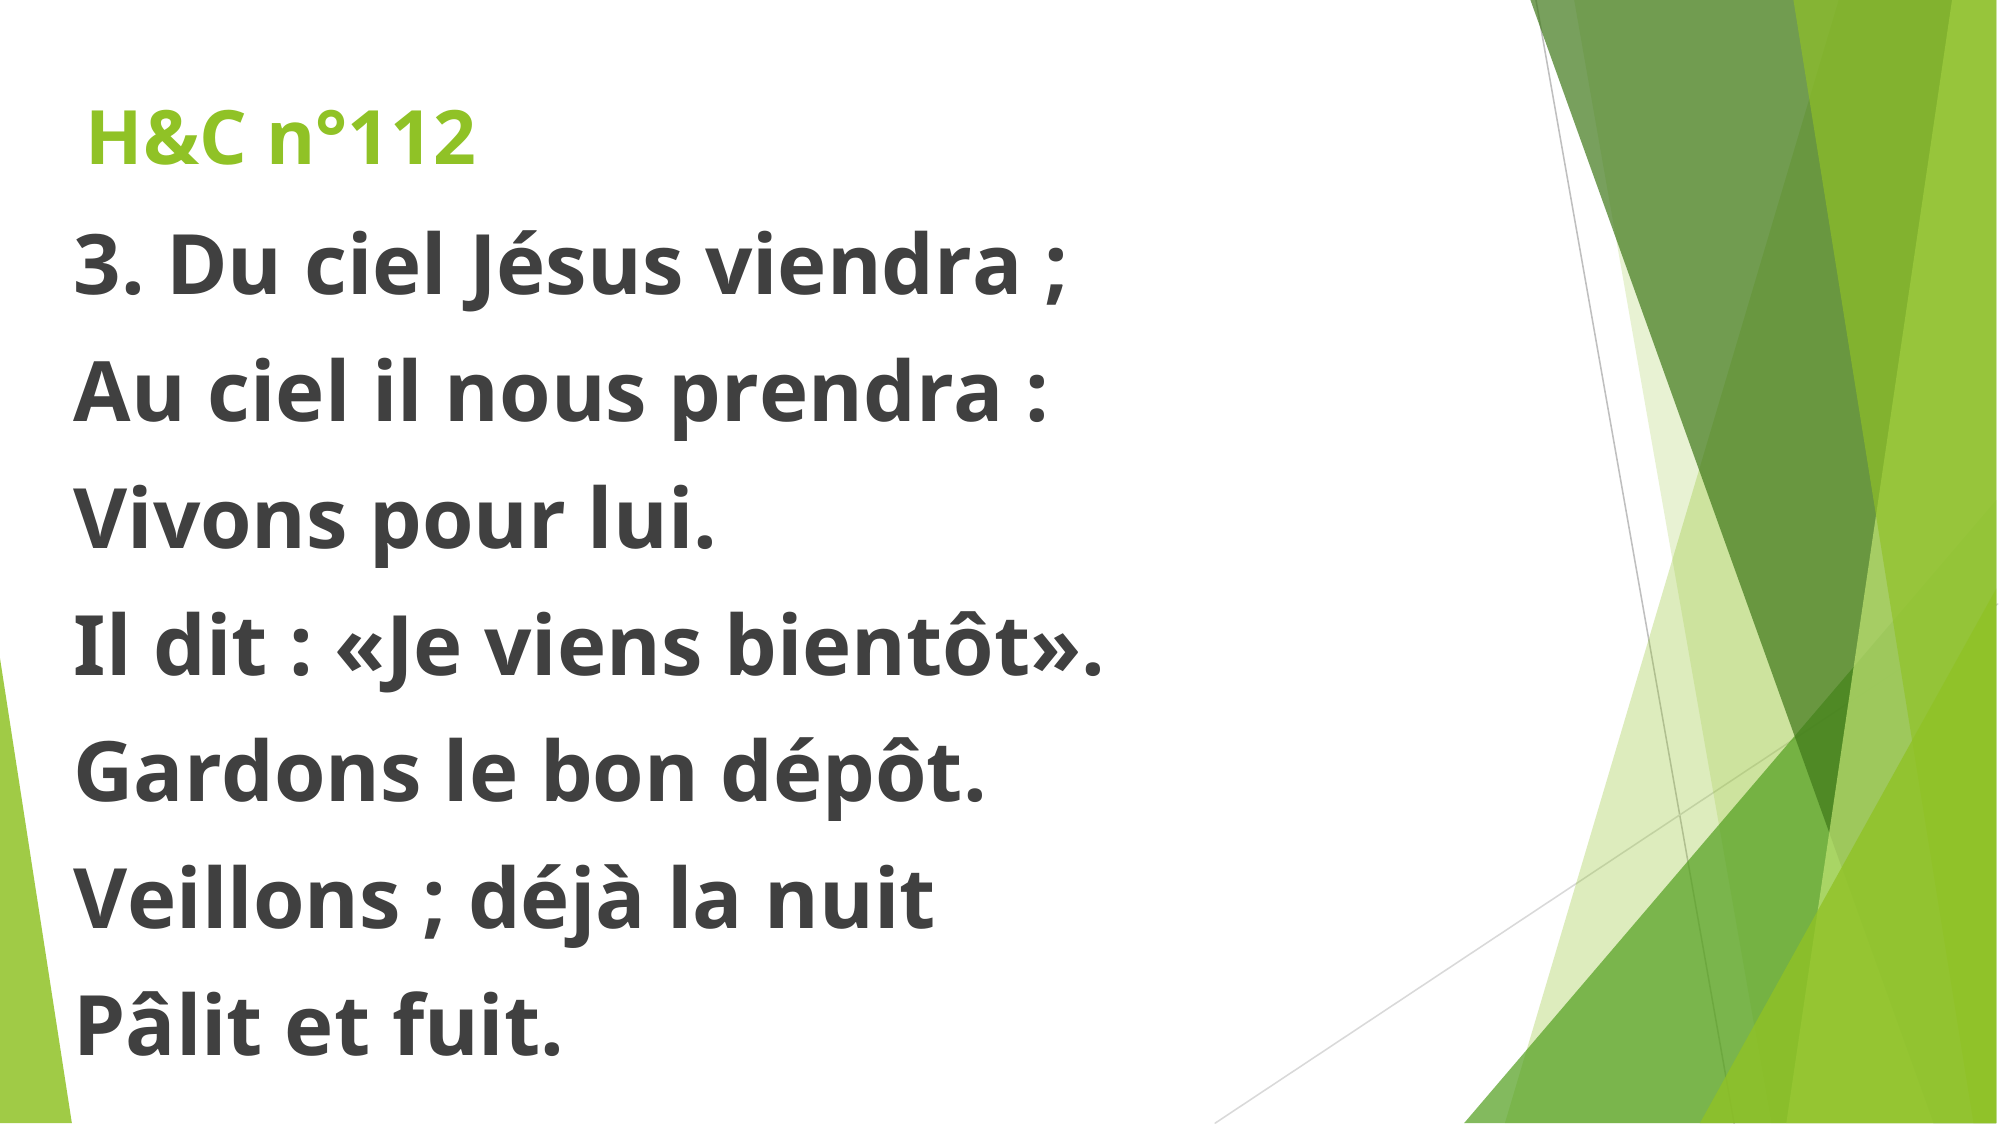

H&C n°112
3. Du ciel Jésus viendra ;
Au ciel il nous prendra :
Vivons pour lui.
Il dit : «Je viens bientôt».
Gardons le bon dépôt.
Veillons ; déjà la nuit
Pâlit et fuit.